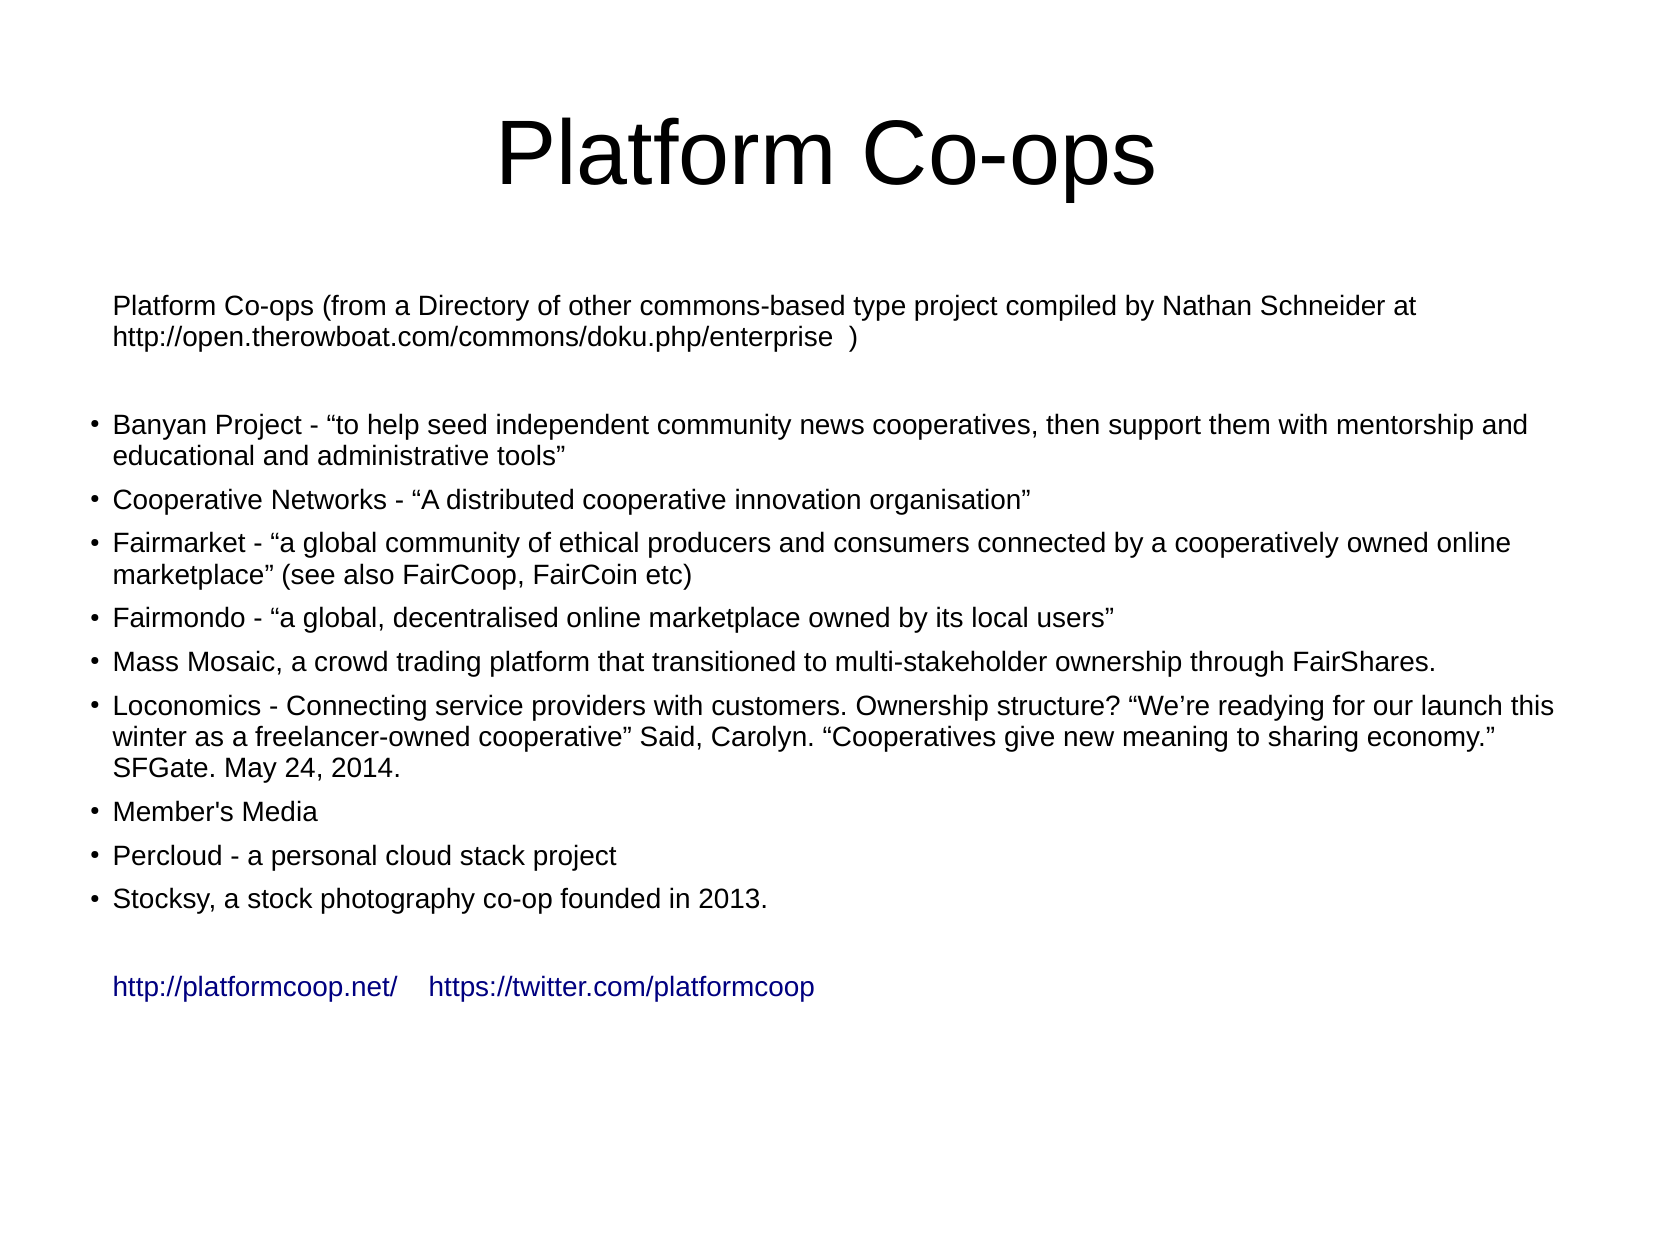

# Platform Co-ops
Platform Co-ops (from a Directory of other commons-based type project compiled by Nathan Schneider at http://open.therowboat.com/commons/doku.php/enterprise )
Banyan Project - “to help seed independent community news cooperatives, then support them with mentorship and educational and administrative tools”
Cooperative Networks - “A distributed cooperative innovation organisation”
Fairmarket - “a global community of ethical producers and consumers connected by a cooperatively owned online marketplace” (see also FairCoop, FairCoin etc)
Fairmondo - “a global, decentralised online marketplace owned by its local users”
Mass Mosaic, a crowd trading platform that transitioned to multi-stakeholder ownership through FairShares.
Loconomics - Connecting service providers with customers. Ownership structure? “We’re readying for our launch this winter as a freelancer-owned cooperative” Said, Carolyn. “Cooperatives give new meaning to sharing economy.” SFGate. May 24, 2014.
Member's Media
Percloud - a personal cloud stack project
Stocksy, a stock photography co-op founded in 2013.
http://platformcoop.net/ https://twitter.com/platformcoop